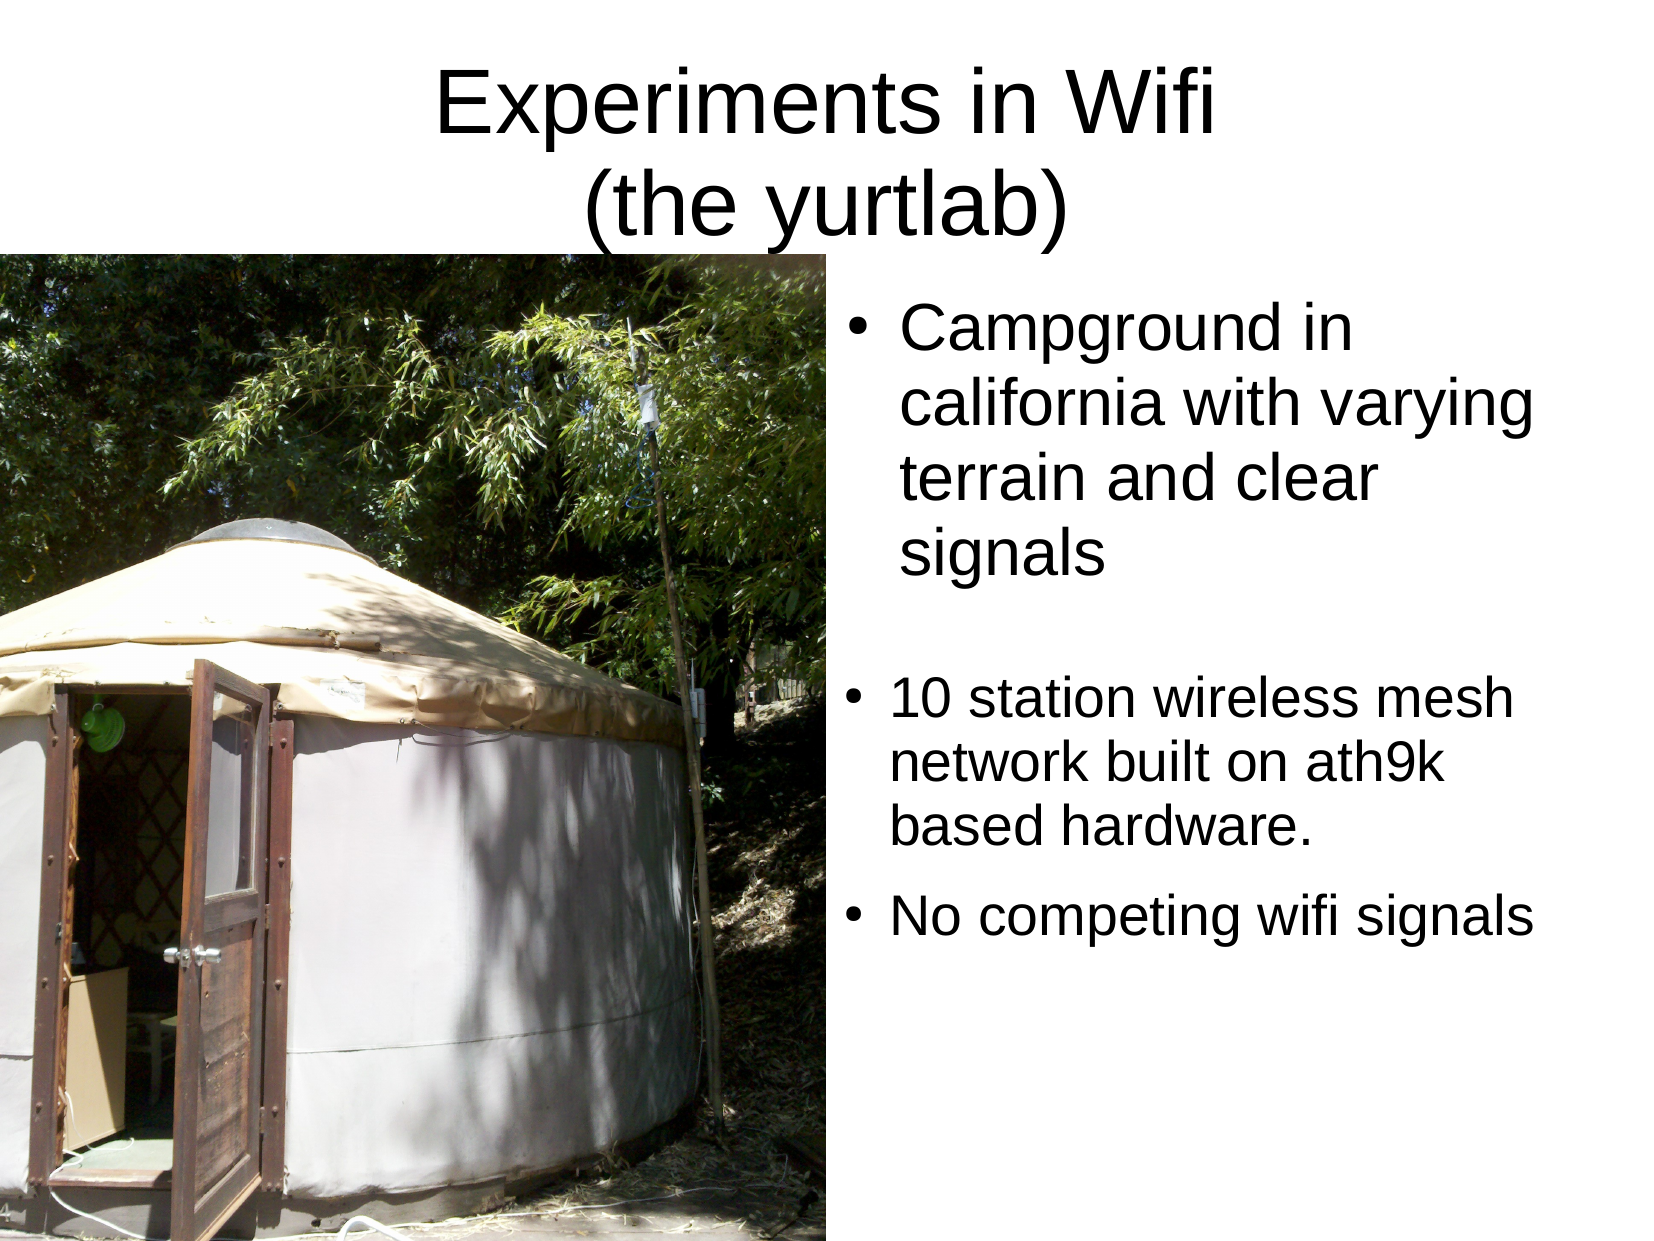

# Experiments in Wifi (the yurtlab)
Campground in california with varying terrain and clear signals
10 station wireless mesh network built on ath9k based hardware.
No competing wifi signals